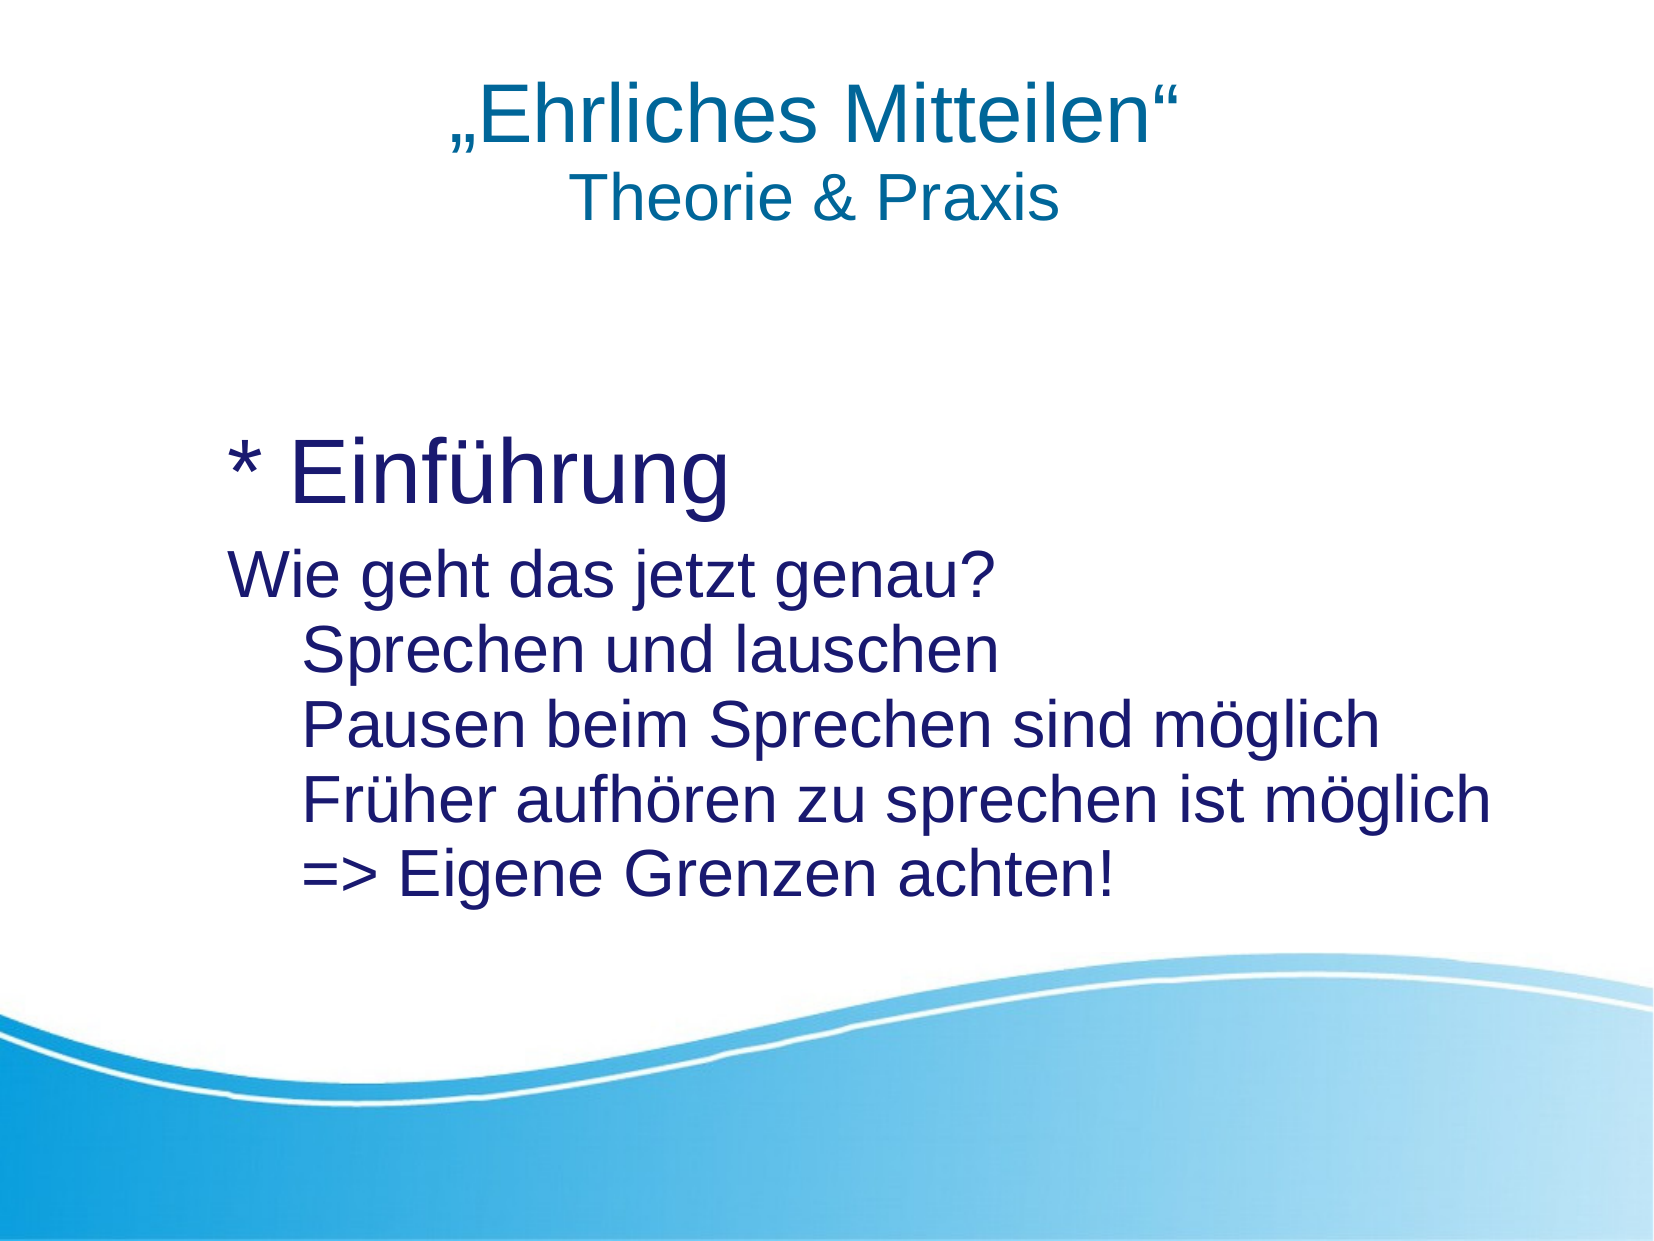

# „Ehrliches Mitteilen“ Theorie & Praxis
* Einführung
Wie geht das jetzt genau?
 Sprechen und lauschen
 Pausen beim Sprechen sind möglich
 Früher aufhören zu sprechen ist möglich
 => Eigene Grenzen achten!